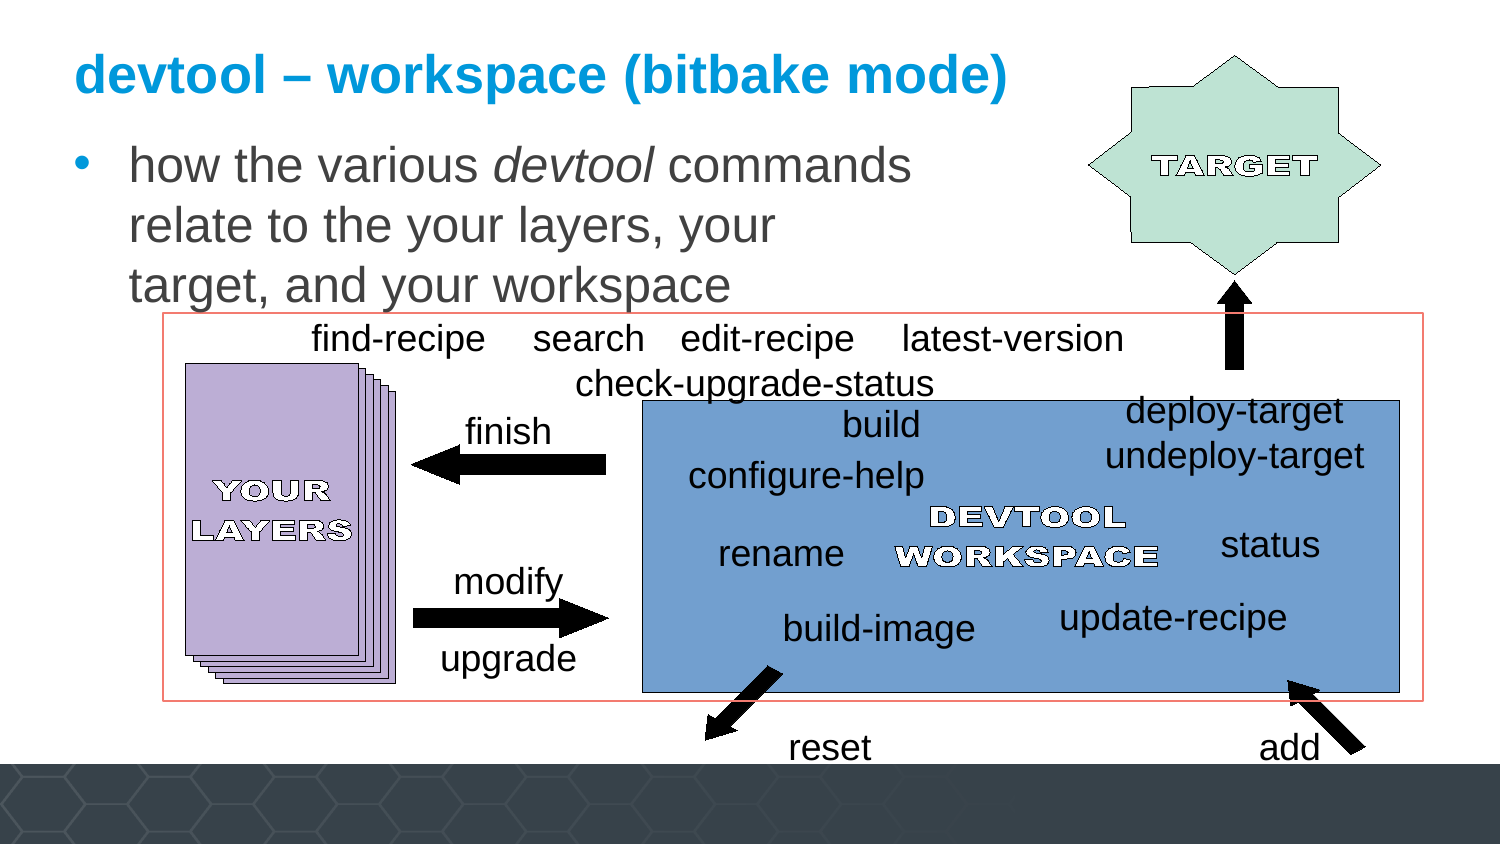

devtool – workspace (bitbake mode)
find-recipe	search	edit-recipe	latest-version
	check-upgrade-status
deploy-target
undeploy-target
build
finish
configure-help
status
rename
modify
update-recipe
build-image
upgrade
reset
add
how the various devtool commands
relate to the your layers, your
target, and your workspace